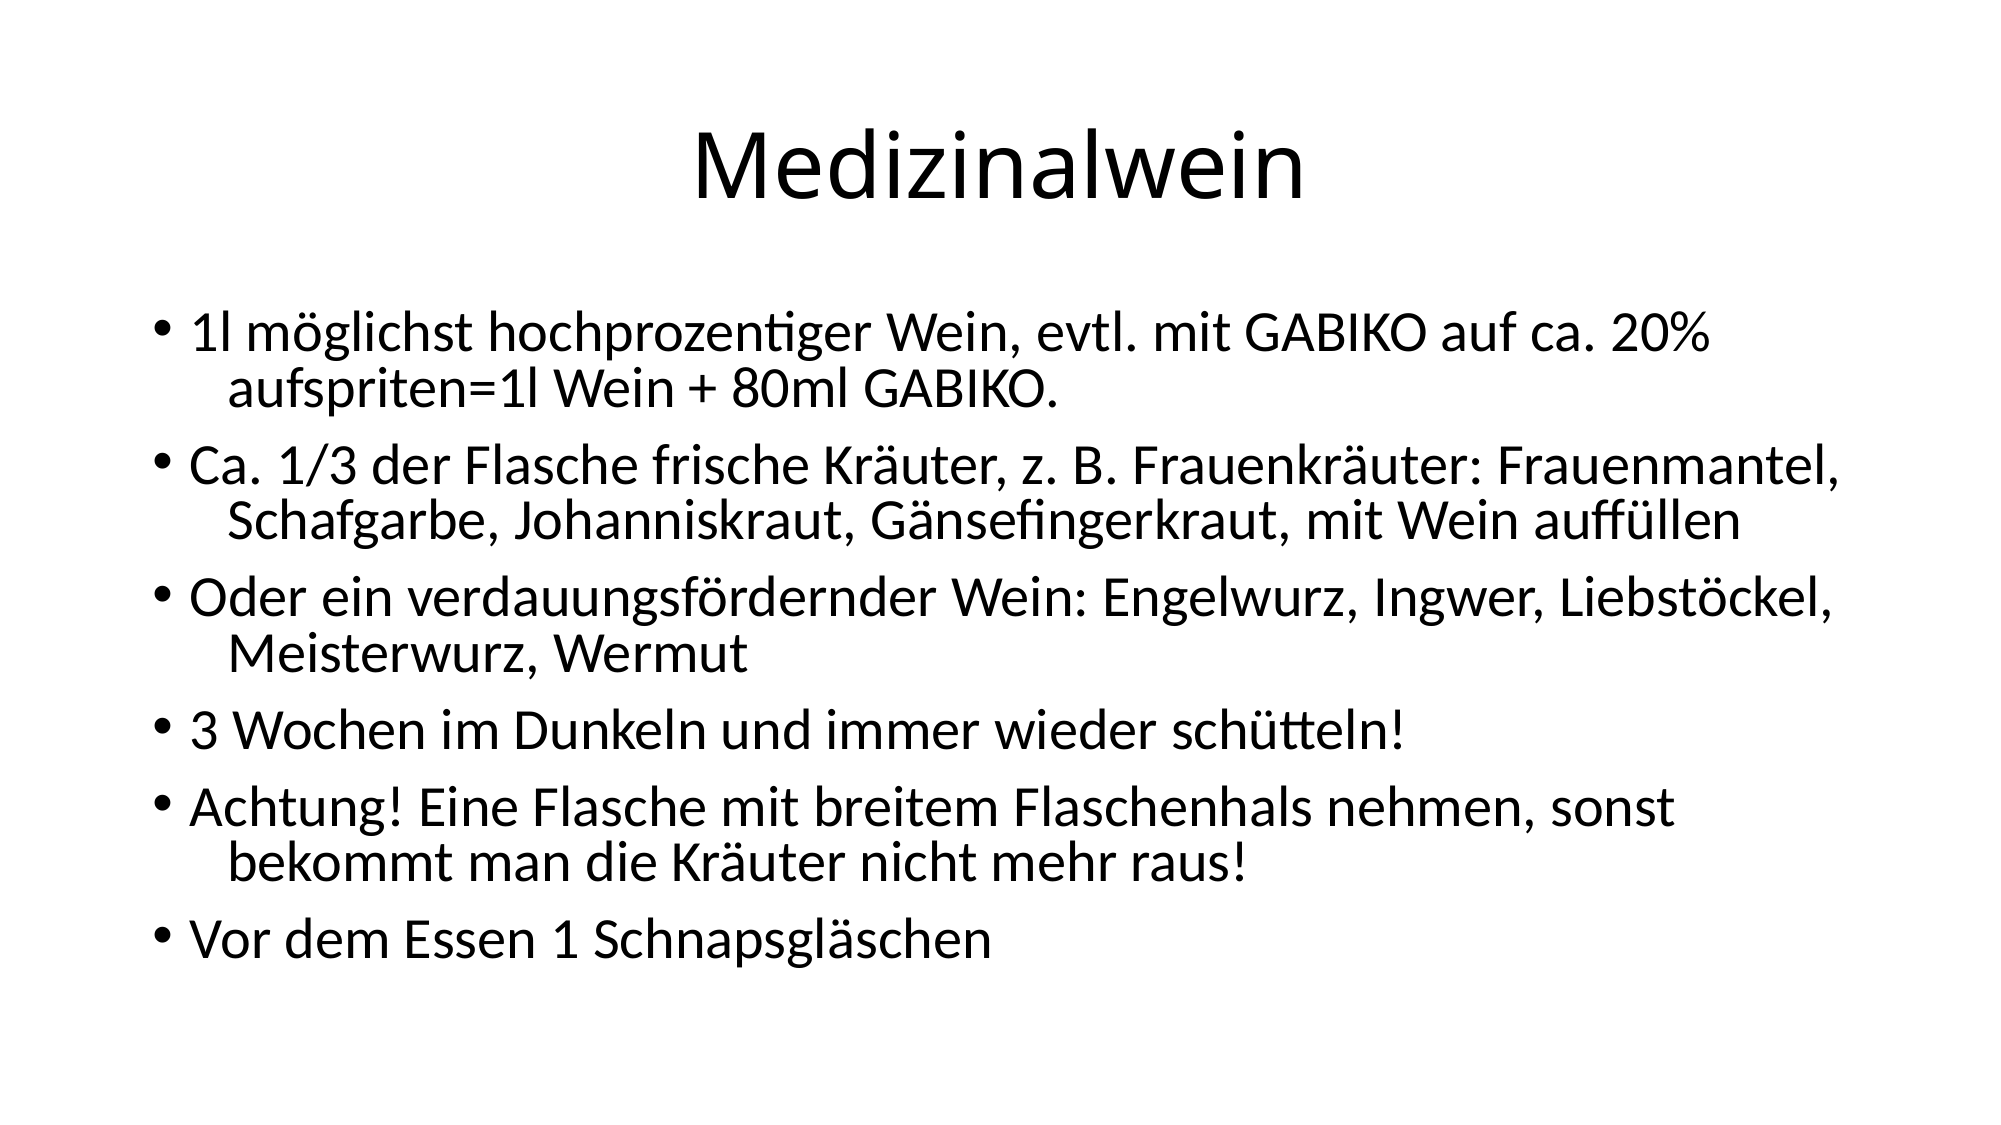

# Medizinalwein
1l möglichst hochprozentiger Wein, evtl. mit GABIKO auf ca. 20% aufspriten=1l Wein + 80ml GABIKO.
Ca. 1/3 der Flasche frische Kräuter, z. B. Frauenkräuter: Frauenmantel, Schafgarbe, Johanniskraut, Gänsefingerkraut, mit Wein auffüllen
Oder ein verdauungsfördernder Wein: Engelwurz, Ingwer, Liebstöckel, Meisterwurz, Wermut
3 Wochen im Dunkeln und immer wieder schütteln!
Achtung! Eine Flasche mit breitem Flaschenhals nehmen, sonst bekommt man die Kräuter nicht mehr raus!
Vor dem Essen 1 Schnapsgläschen